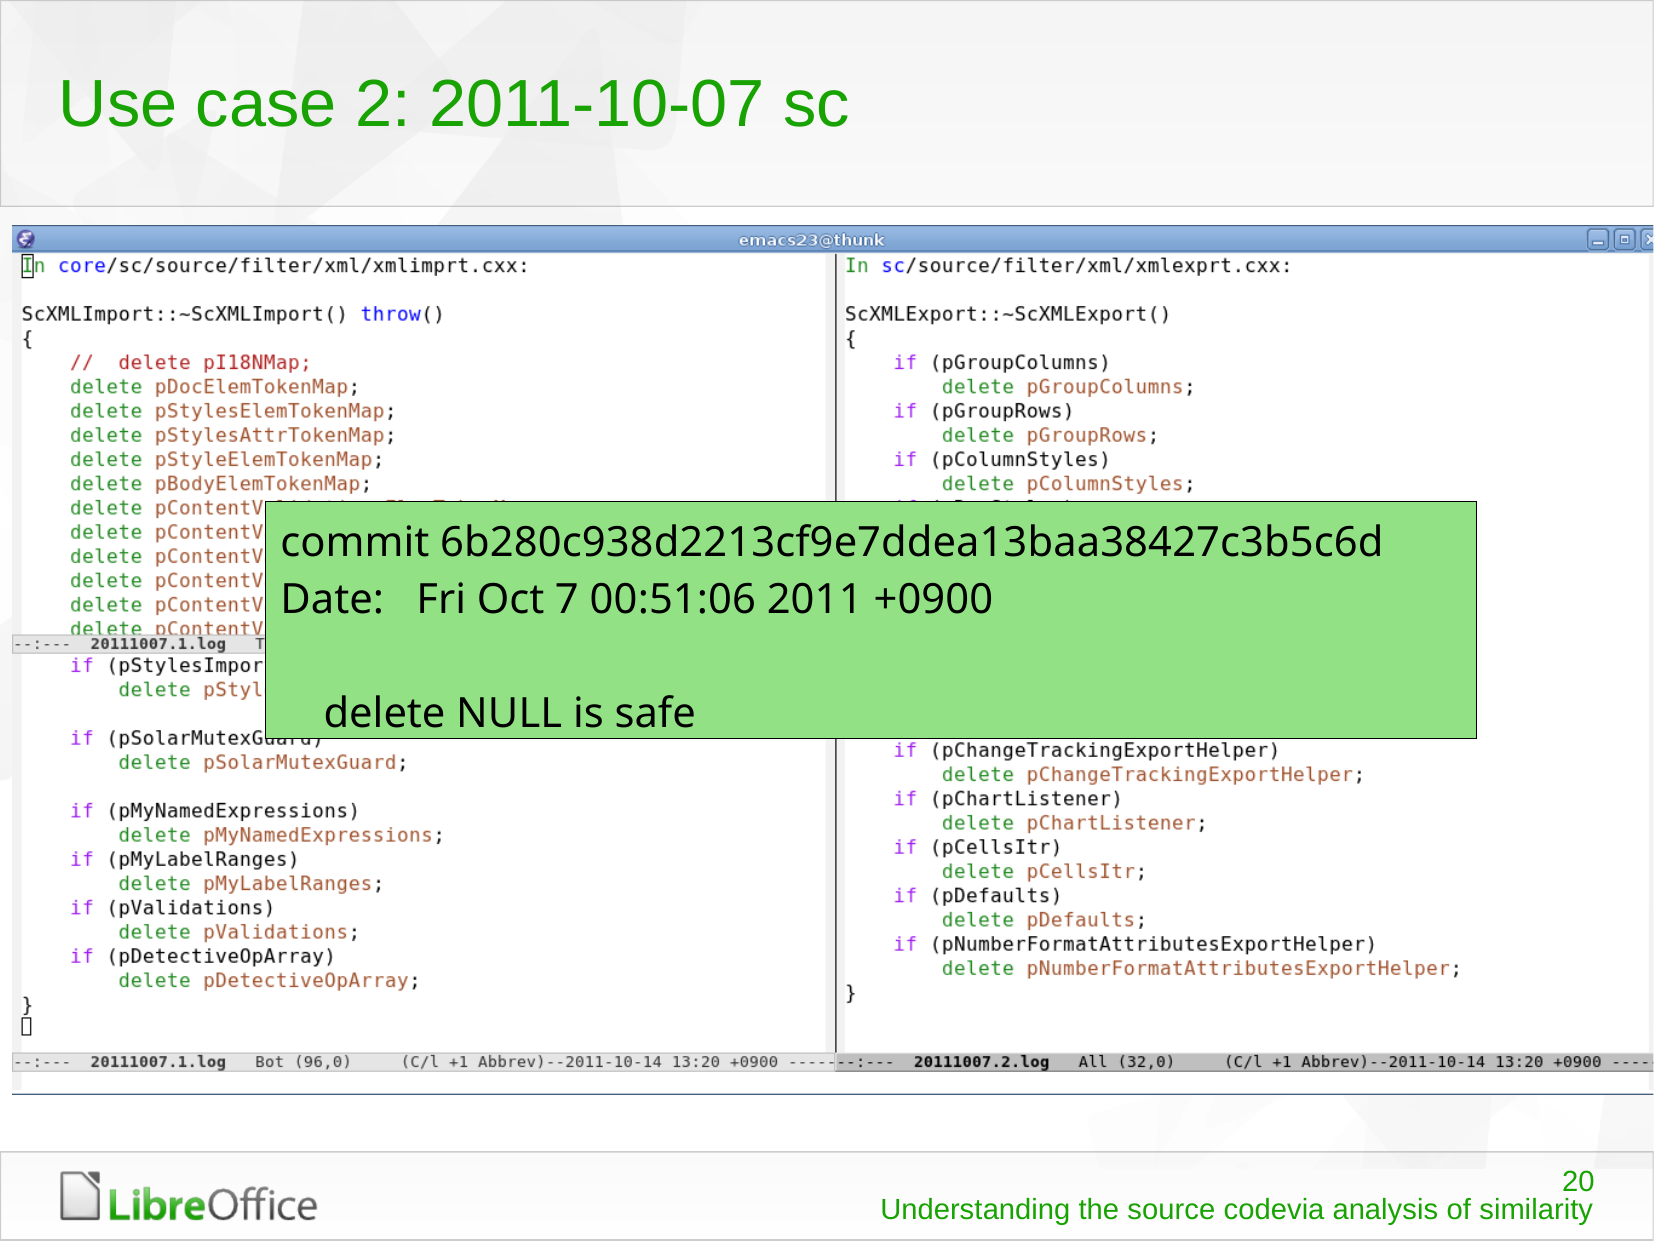

# Use case 2: 2011-10-07 sc
commit 6b280c938d2213cf9e7ddea13baa38427c3b5c6d
Date: Fri Oct 7 00:51:06 2011 +0900
 delete NULL is safe
20
Understanding the source codevia analysis of similarity